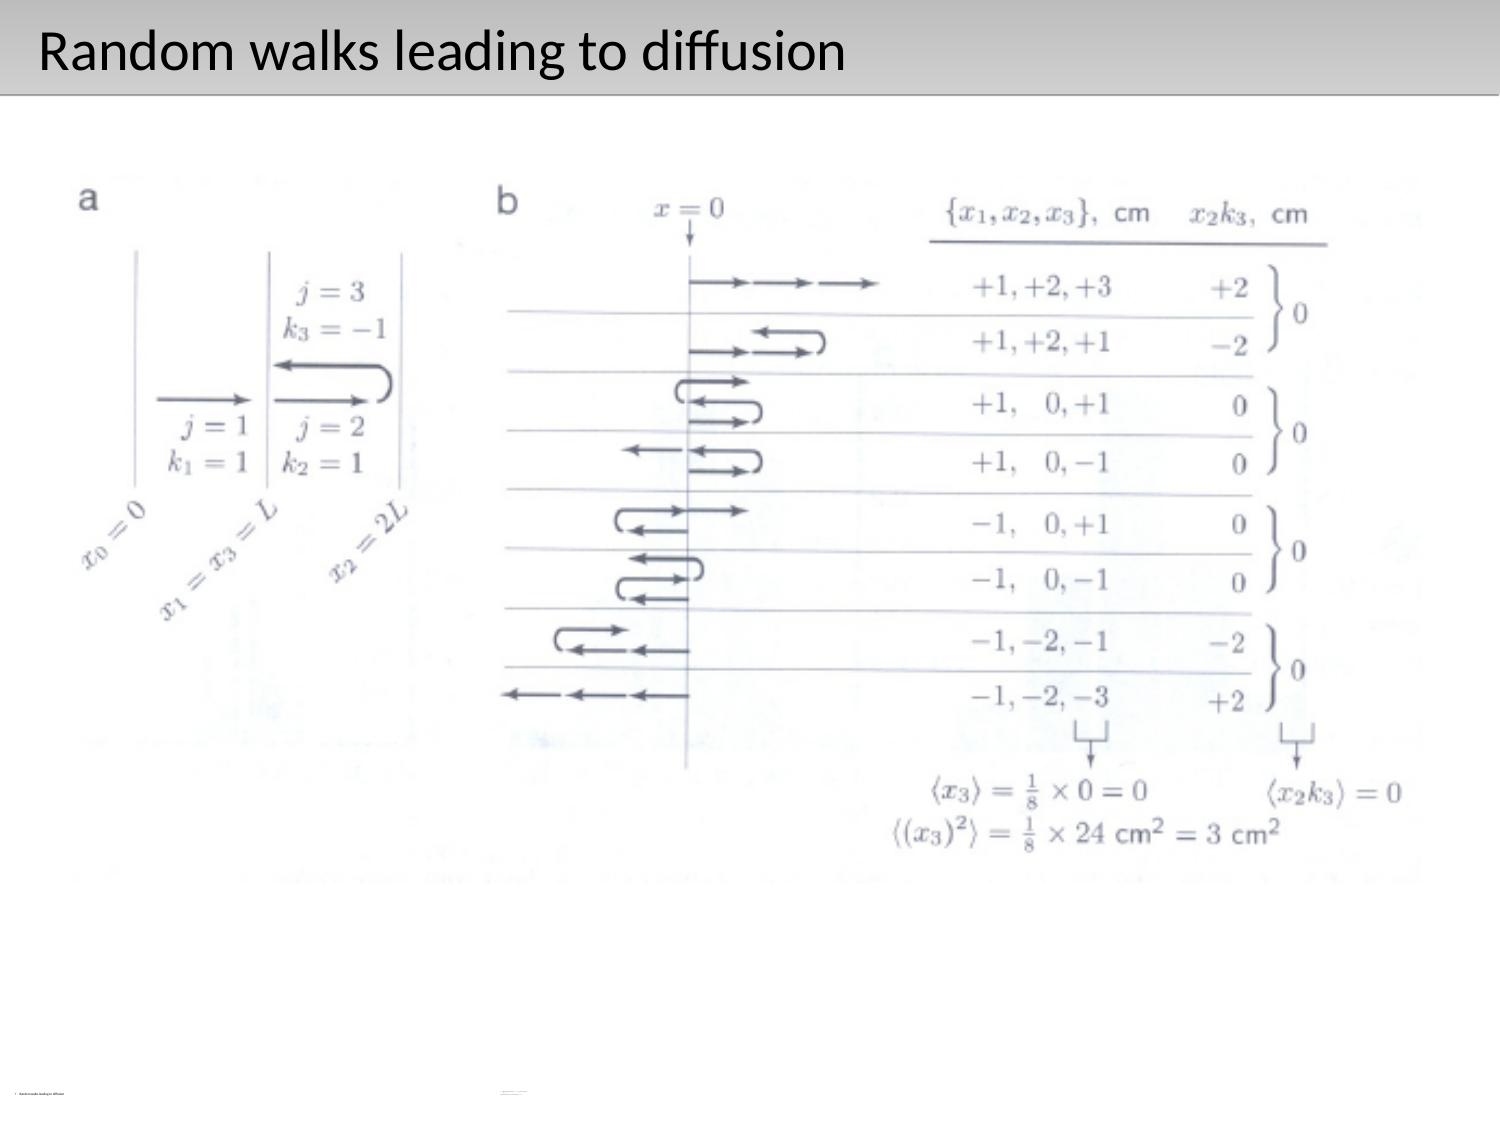

# Random walks leading to diffusion
Random walks leading to diffusion
1D random walk through three steps j = 1, 2, 3. Step j makes a displacement of
		 kj = ± 1.
b) Examples of eight distinct 3-step walks with step length L = 1 cm.